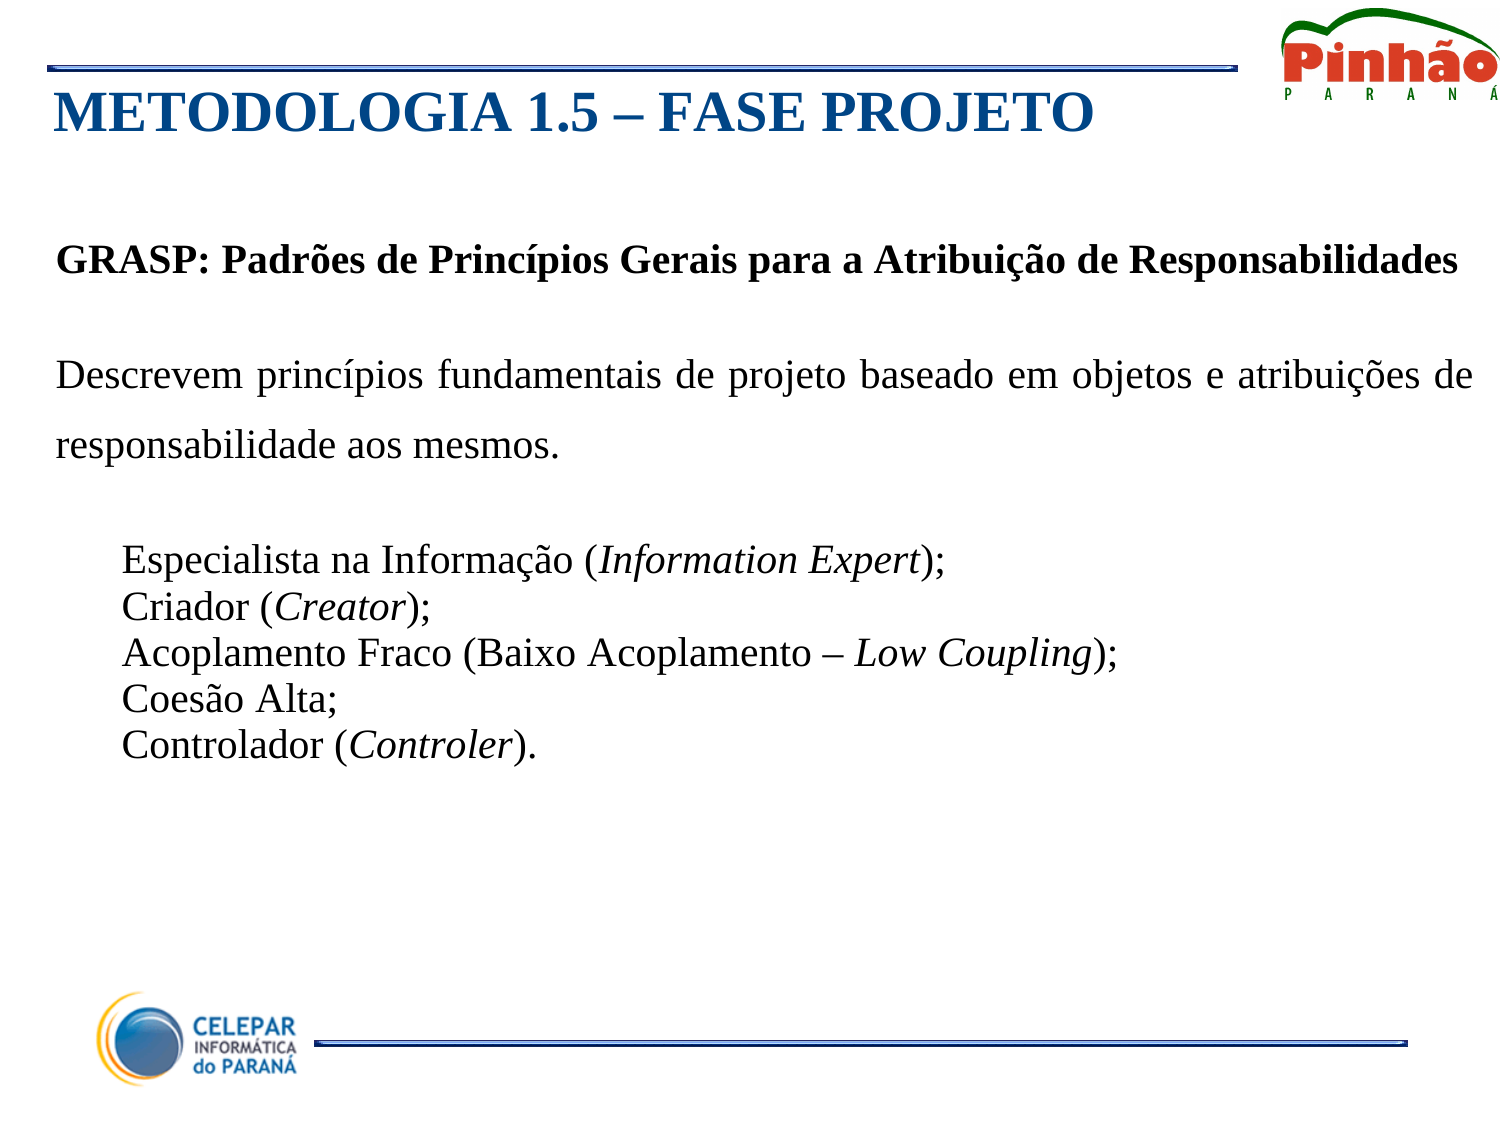

METODOLOGIA 1.5 – FASE PROJETO
GRASP: Padrões de Princípios Gerais para a Atribuição de Responsabilidades
Descrevem princípios fundamentais de projeto baseado em objetos e atribuições de responsabilidade aos mesmos.
 Especialista na Informação (Information Expert);
 Criador (Creator);
 Acoplamento Fraco (Baixo Acoplamento – Low Coupling);
 Coesão Alta;
 Controlador (Controler).